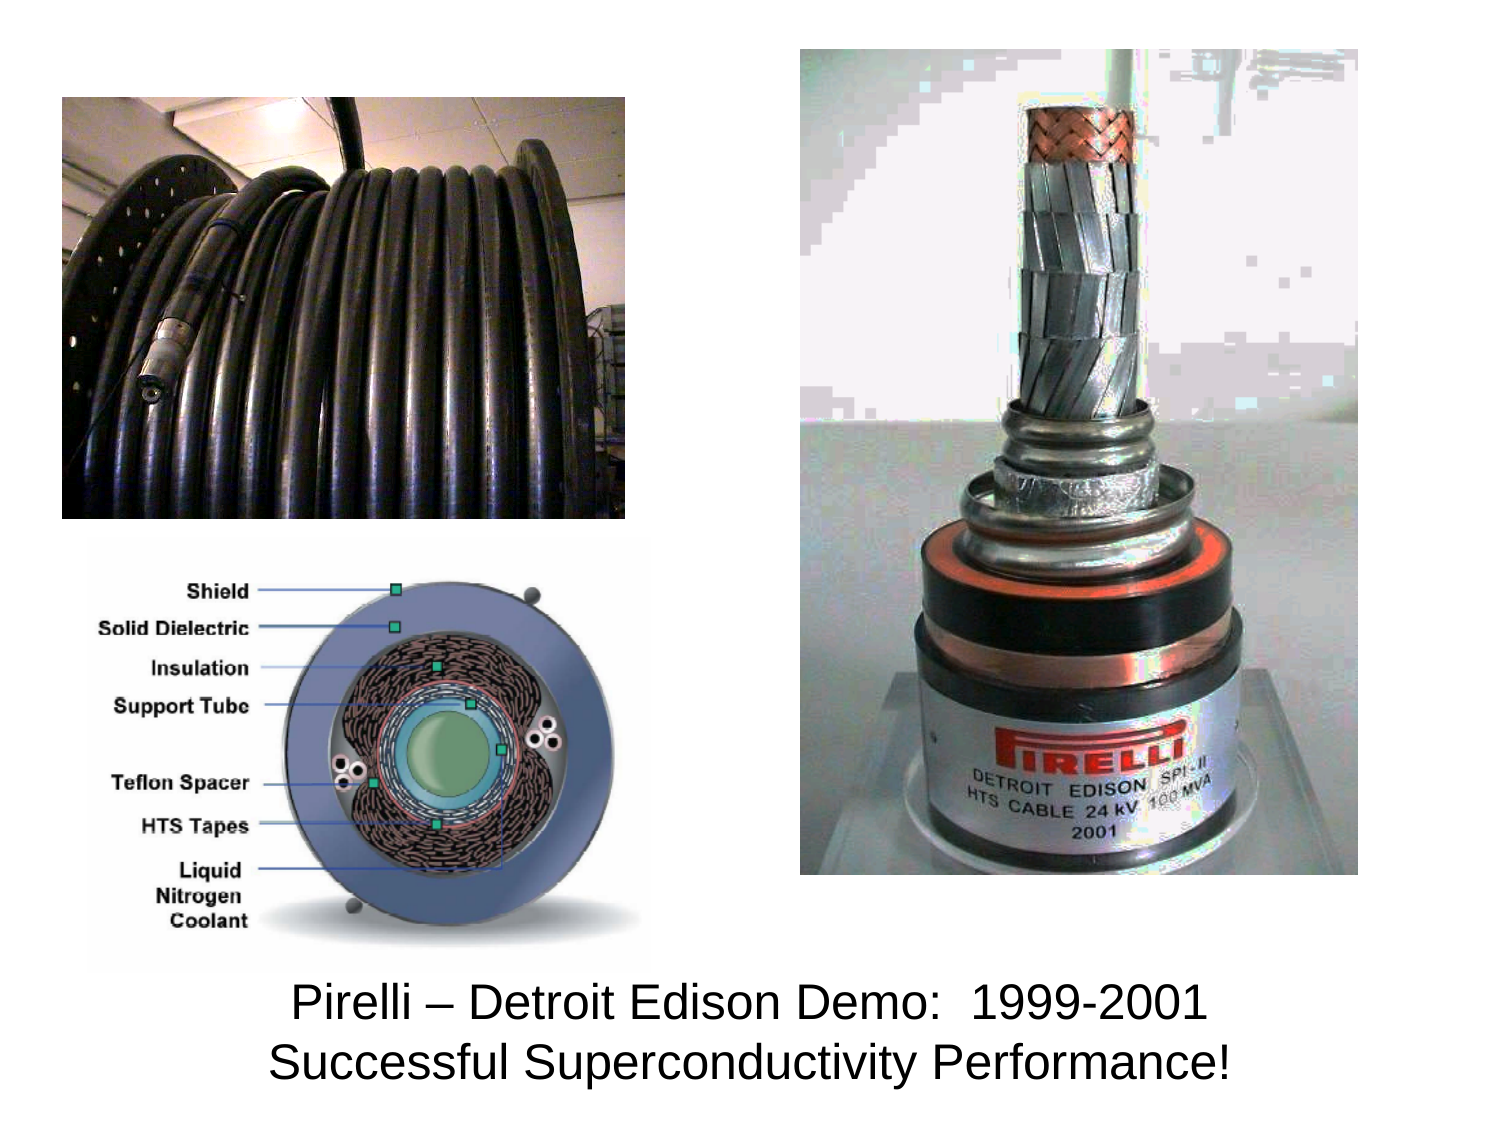

Pirelli – Detroit Edison Demo: 1999-2001
Successful Superconductivity Performance!